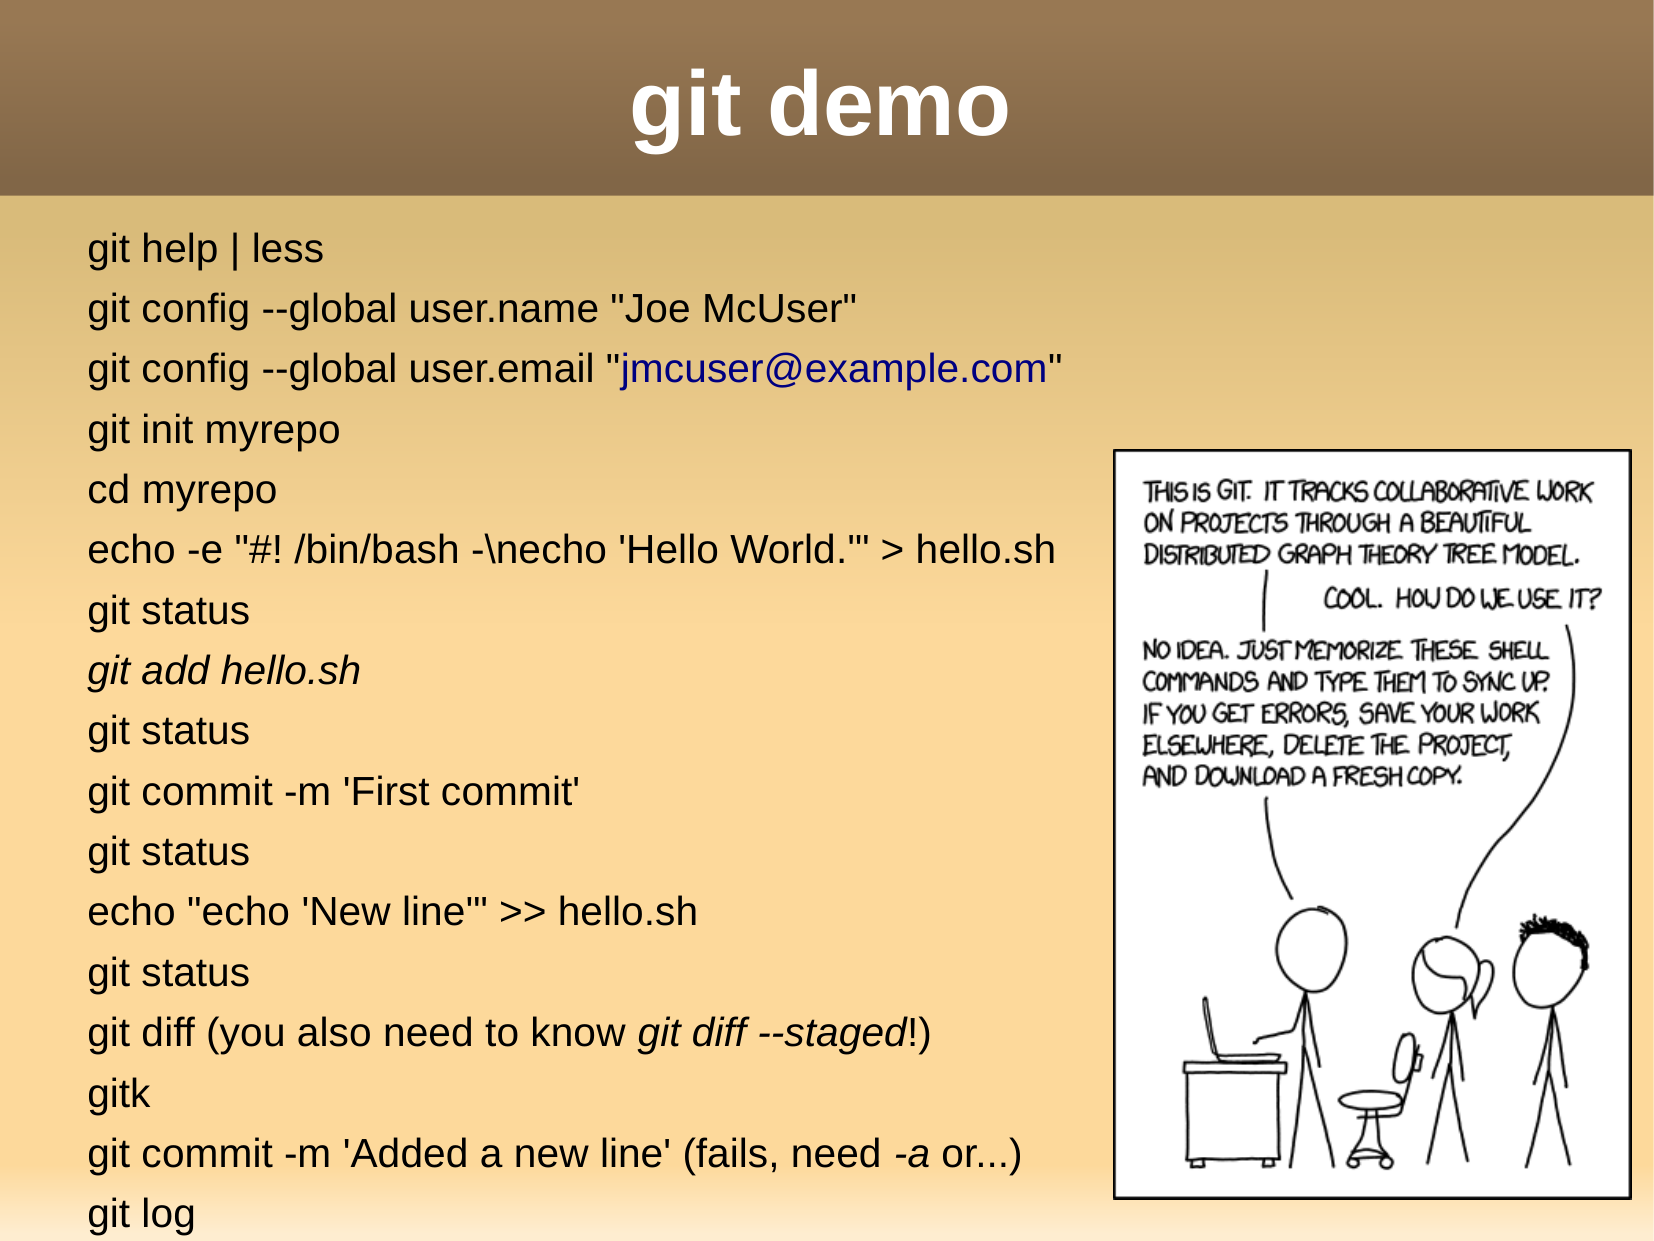

# git demo
git help | less
git config --global user.name "Joe McUser"
git config --global user.email "jmcuser@example.com"
git init myrepo
cd myrepo
echo -e "#! /bin/bash -\necho 'Hello World.'" > hello.sh
git status
git add hello.sh
git status
git commit -m 'First commit'
git status
echo "echo 'New line'" >> hello.sh
git status
git diff (you also need to know git diff --staged!)
gitk
git commit -m 'Added a new line' (fails, need -a or...)
git log